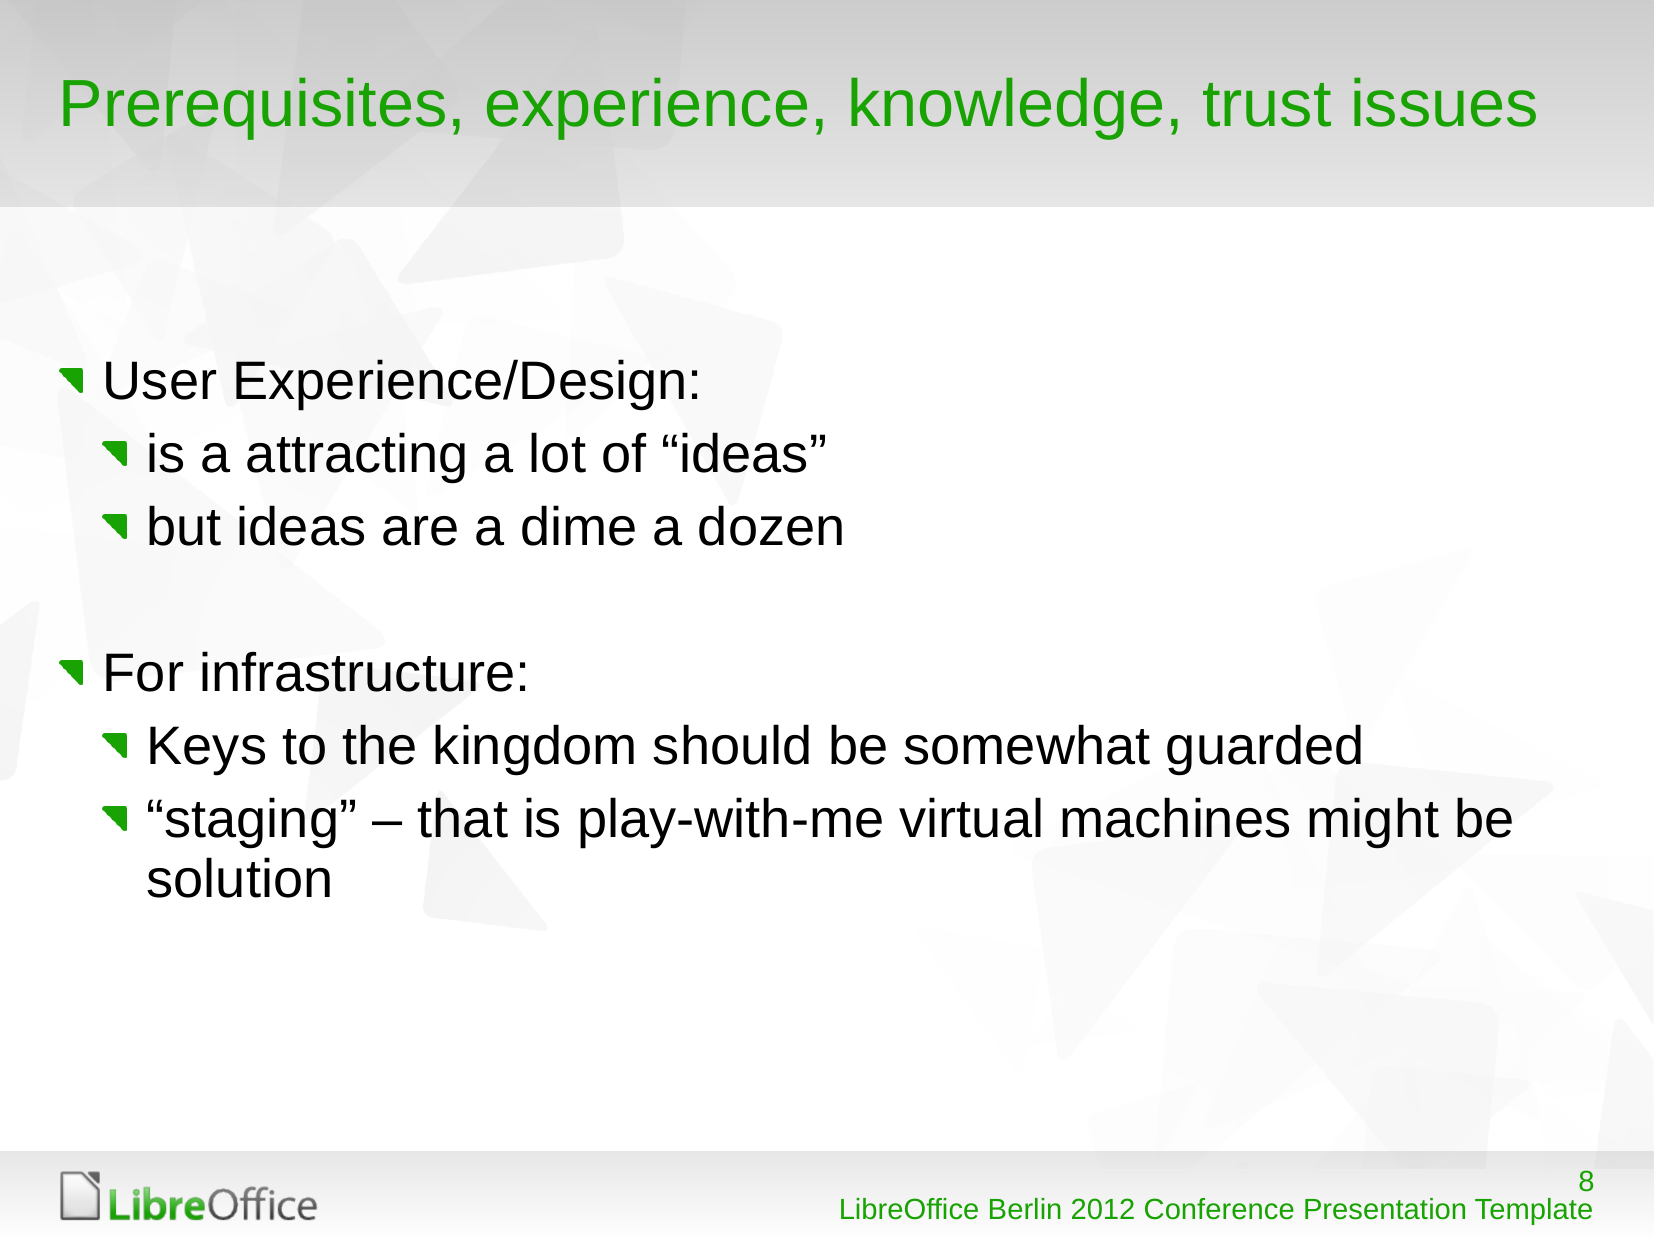

# Prerequisites, experience, knowledge, trust issues
User Experience/Design:
is a attracting a lot of “ideas”
but ideas are a dime a dozen
For infrastructure:
Keys to the kingdom should be somewhat guarded
“staging” – that is play-with-me virtual machines might be solution
8
LibreOffice Berlin 2012 Conference Presentation Template